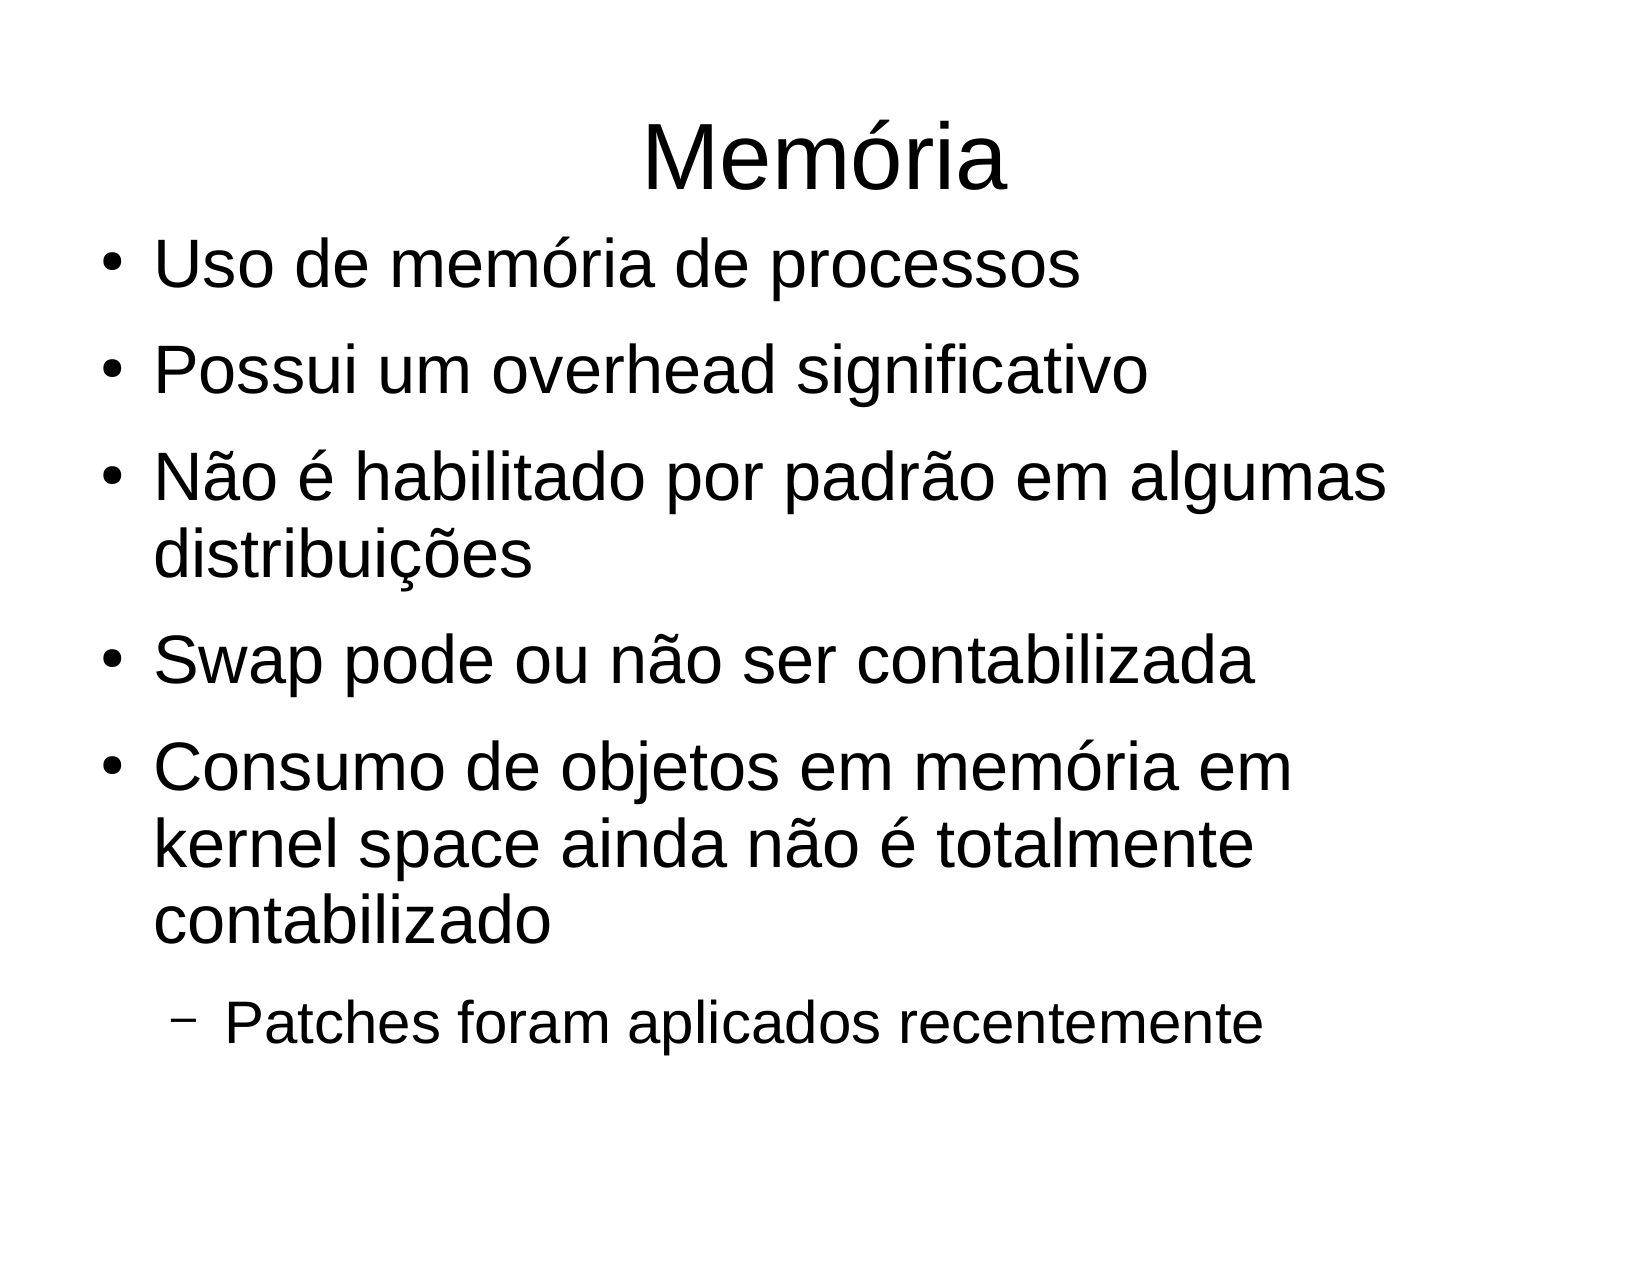

# Memória
Uso de memória de processos
Possui um overhead significativo
Não é habilitado por padrão em algumas distribuições
Swap pode ou não ser contabilizada
Consumo de objetos em memória em kernel space ainda não é totalmente contabilizado
Patches foram aplicados recentemente